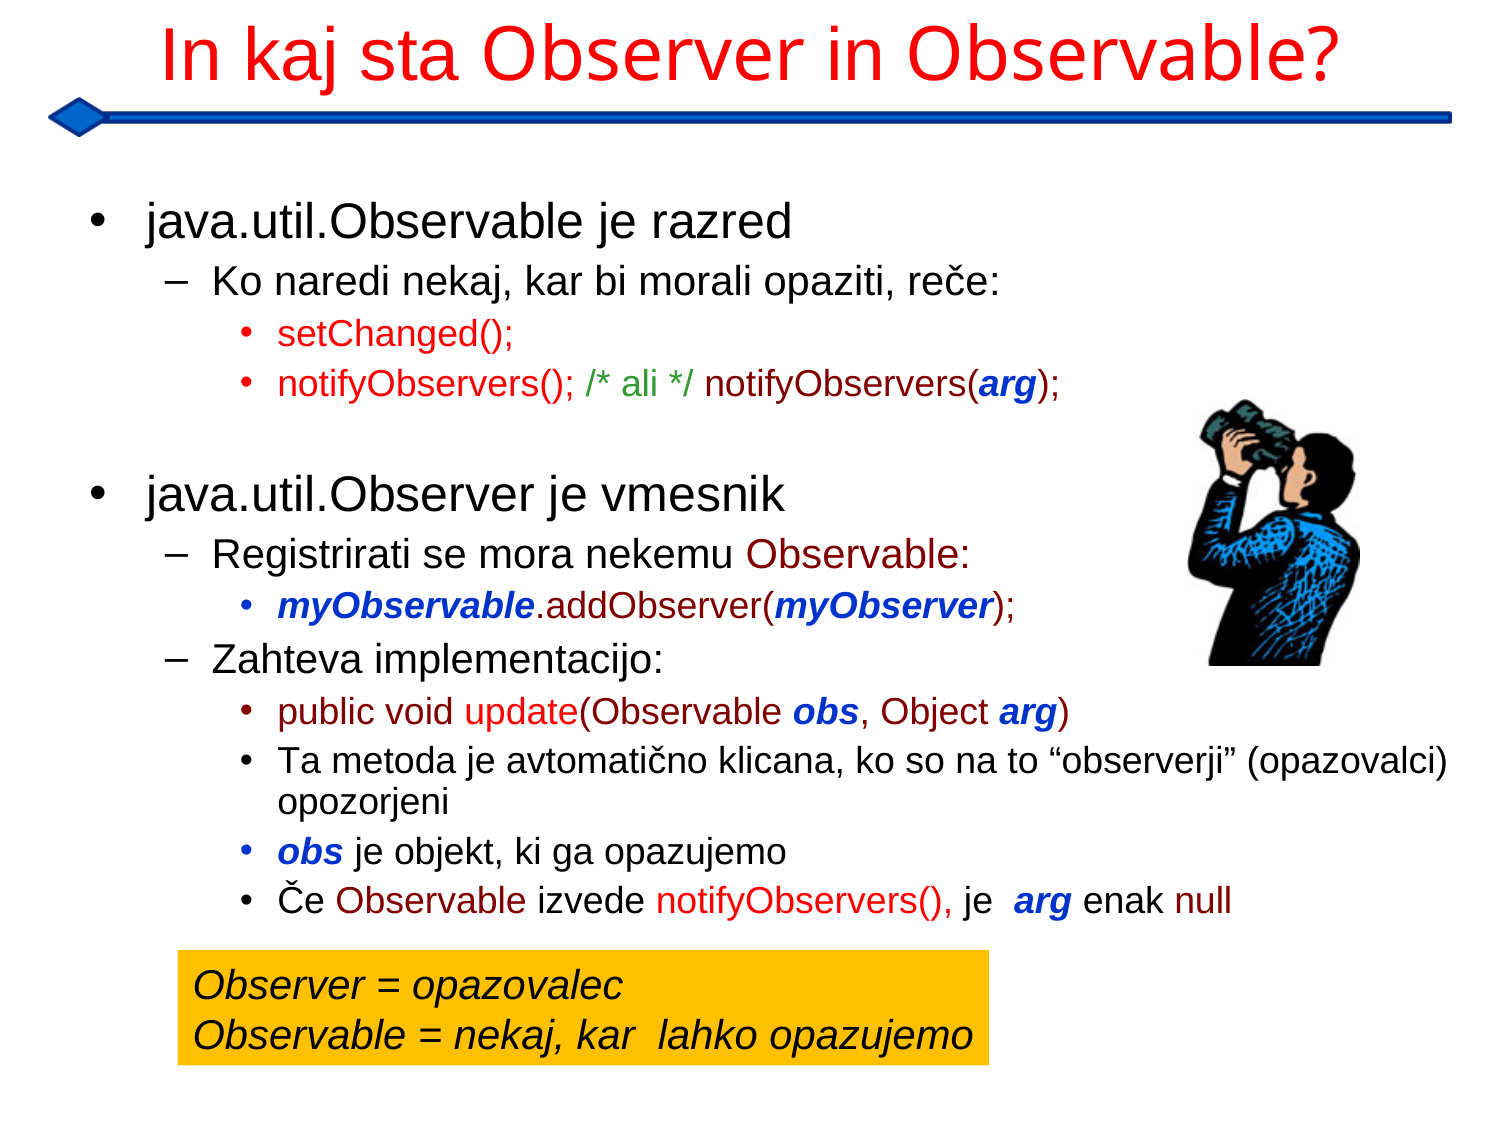

# In kaj sta Observer in Observable?
java.util.Observable je razred
Ko naredi nekaj, kar bi morali opaziti, reče:
setChanged();
notifyObservers(); /* ali */ notifyObservers(arg);
java.util.Observer je vmesnik
Registrirati se mora nekemu Observable:
myObservable.addObserver(myObserver);
Zahteva implementacijo:
public void update(Observable obs, Object arg)
Ta metoda je avtomatično klicana, ko so na to “observerji” (opazovalci) opozorjeni
obs je objekt, ki ga opazujemo
Če Observable izvede notifyObservers(), je arg enak null
Observer = opazovalec
Observable = nekaj, kar lahko opazujemo